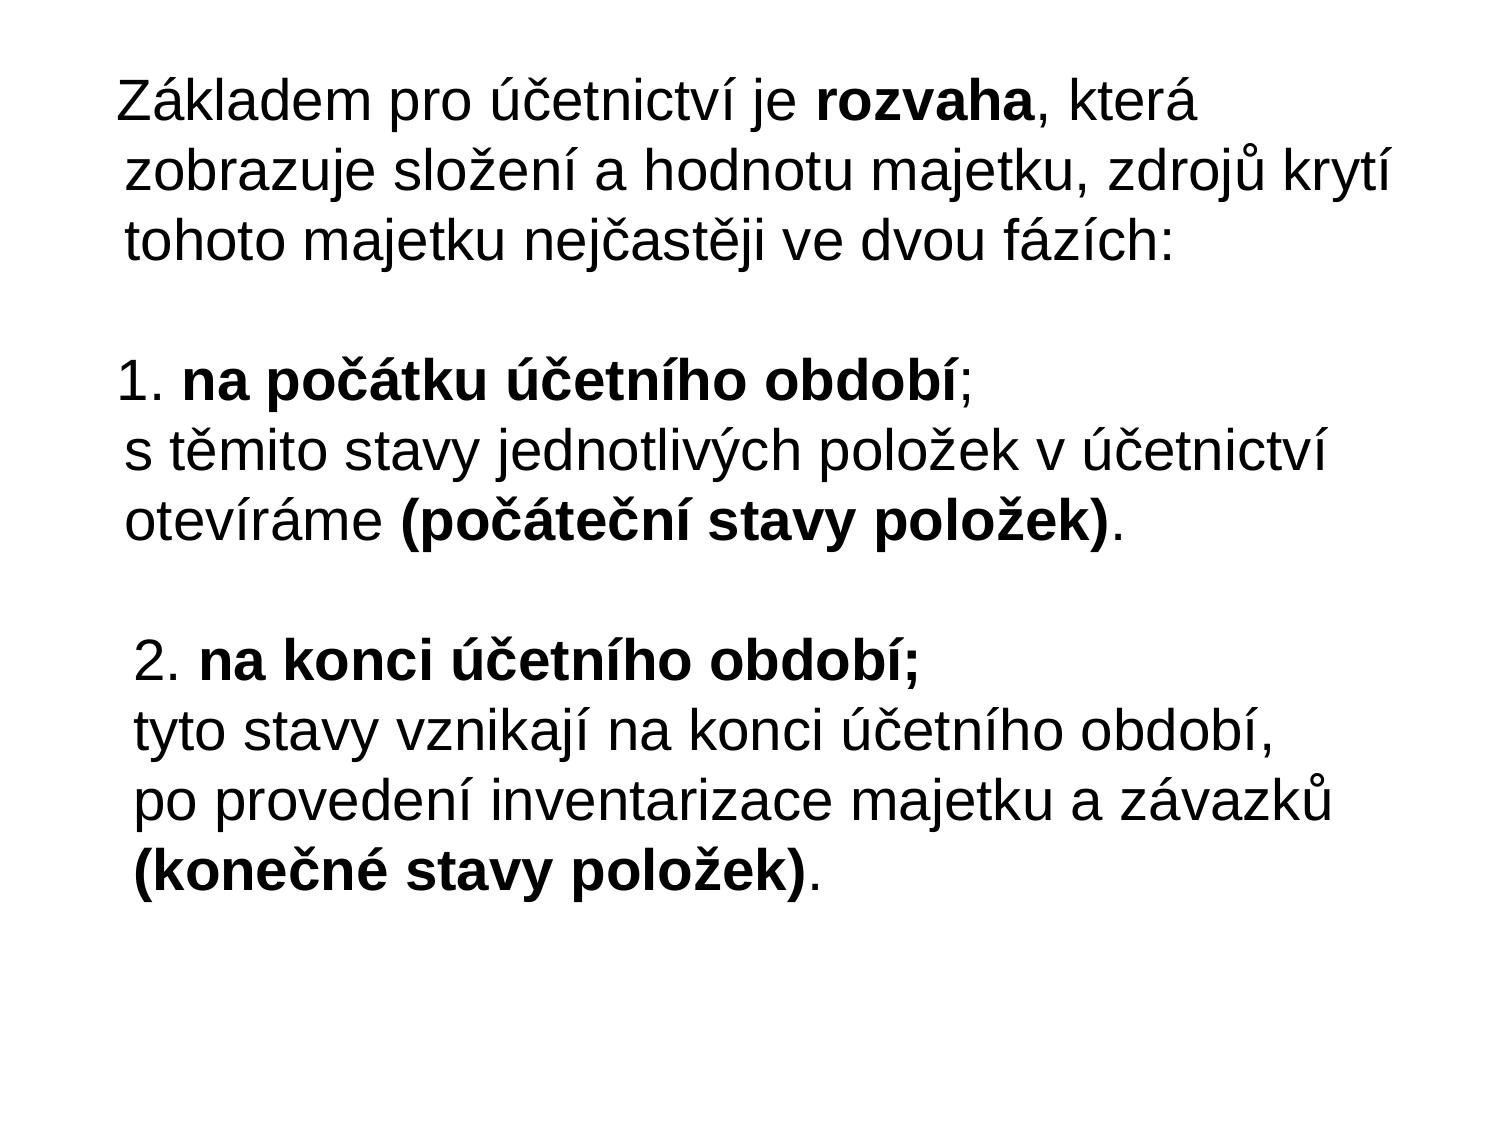

# Základem pro účetnictví je rozvaha, která zobrazuje složení a hodnotu majetku, zdrojů krytí tohoto majetku nejčastěji ve dvou fázích:
 1. na počátku účetního období;
	s těmito stavy jednotlivých položek v účetnictví otevíráme (počáteční stavy položek).
 2. na konci účetního období;
 tyto stavy vznikají na konci účetního období,
 po provedení inventarizace majetku a závazků
 (konečné stavy položek).